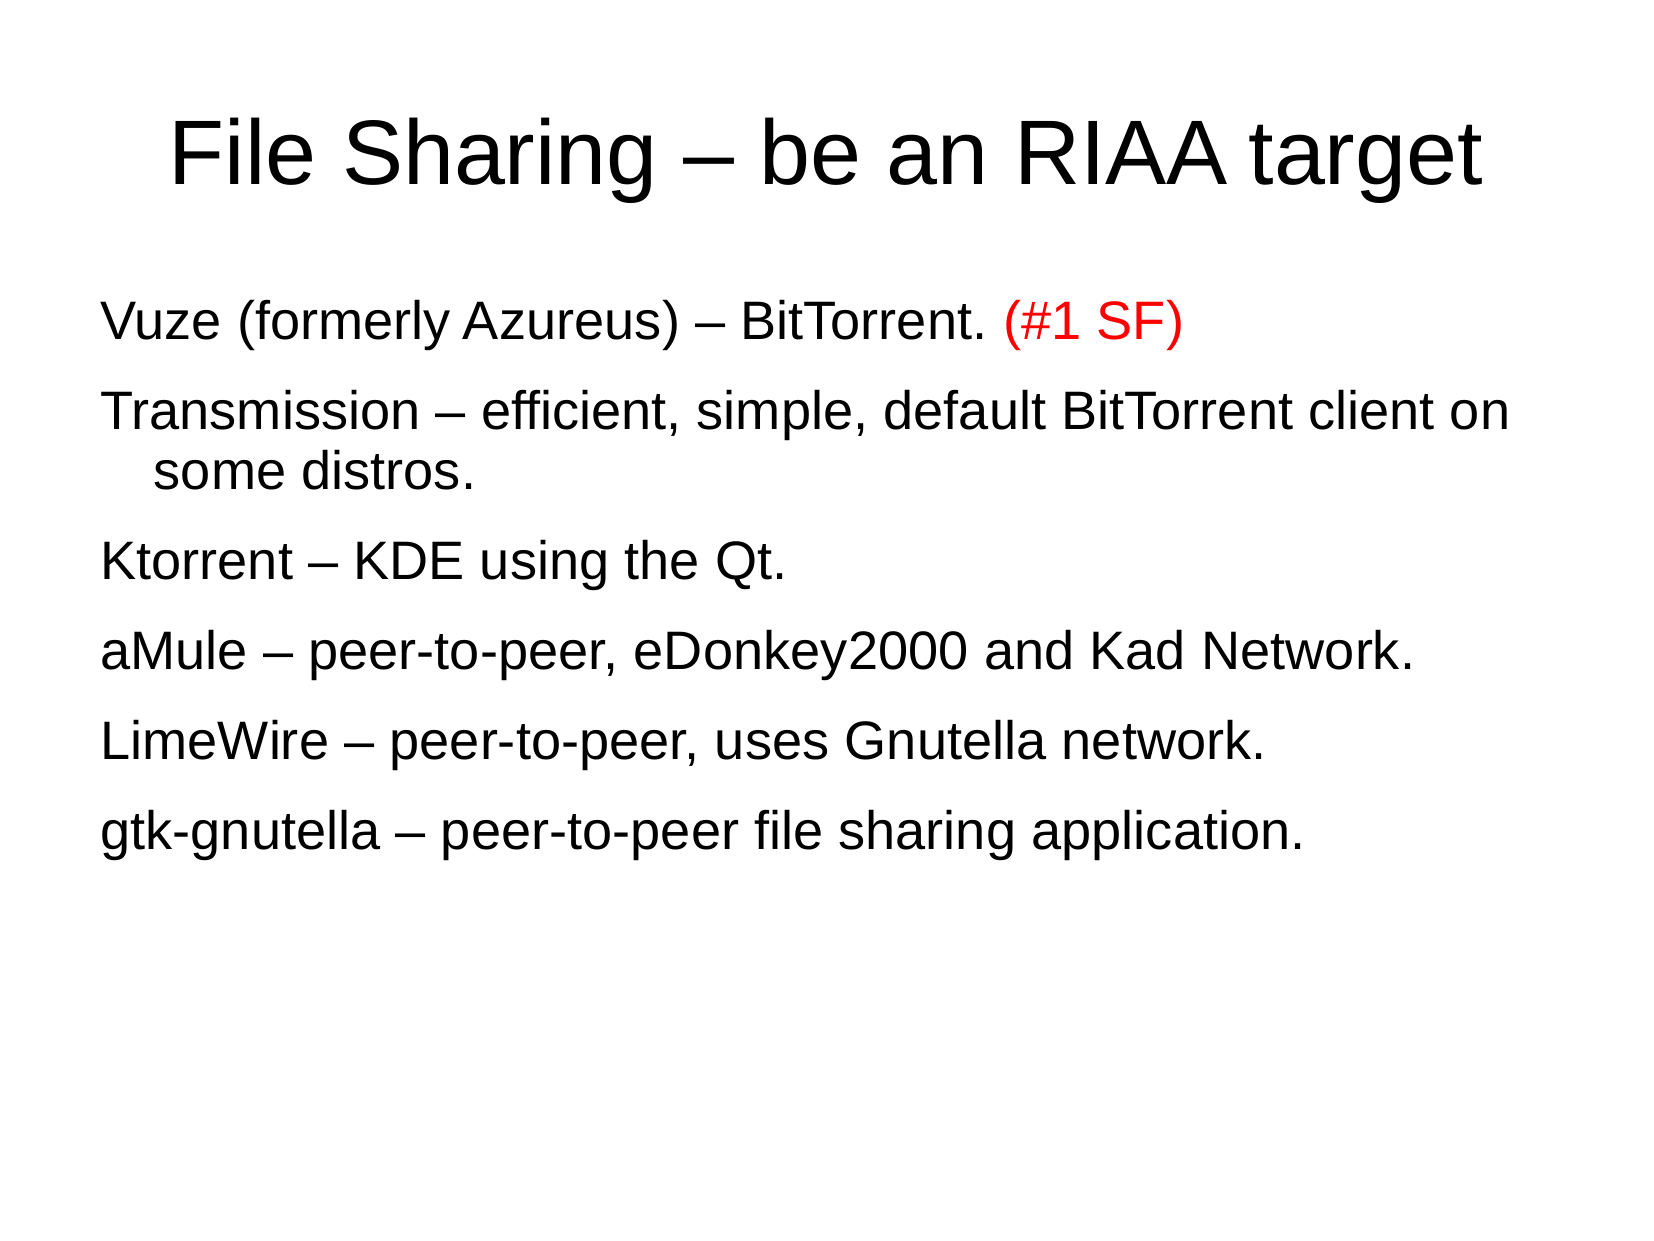

File Sharing – be an RIAA target
# Vuze (formerly Azureus) – BitTorrent. (#1 SF)
Transmission – efficient, simple, default BitTorrent client on some distros.
Ktorrent – KDE using the Qt.
aMule – peer-to-peer, eDonkey2000 and Kad Network.
LimeWire – peer-to-peer, uses Gnutella network.
gtk-gnutella – peer-to-peer file sharing application.